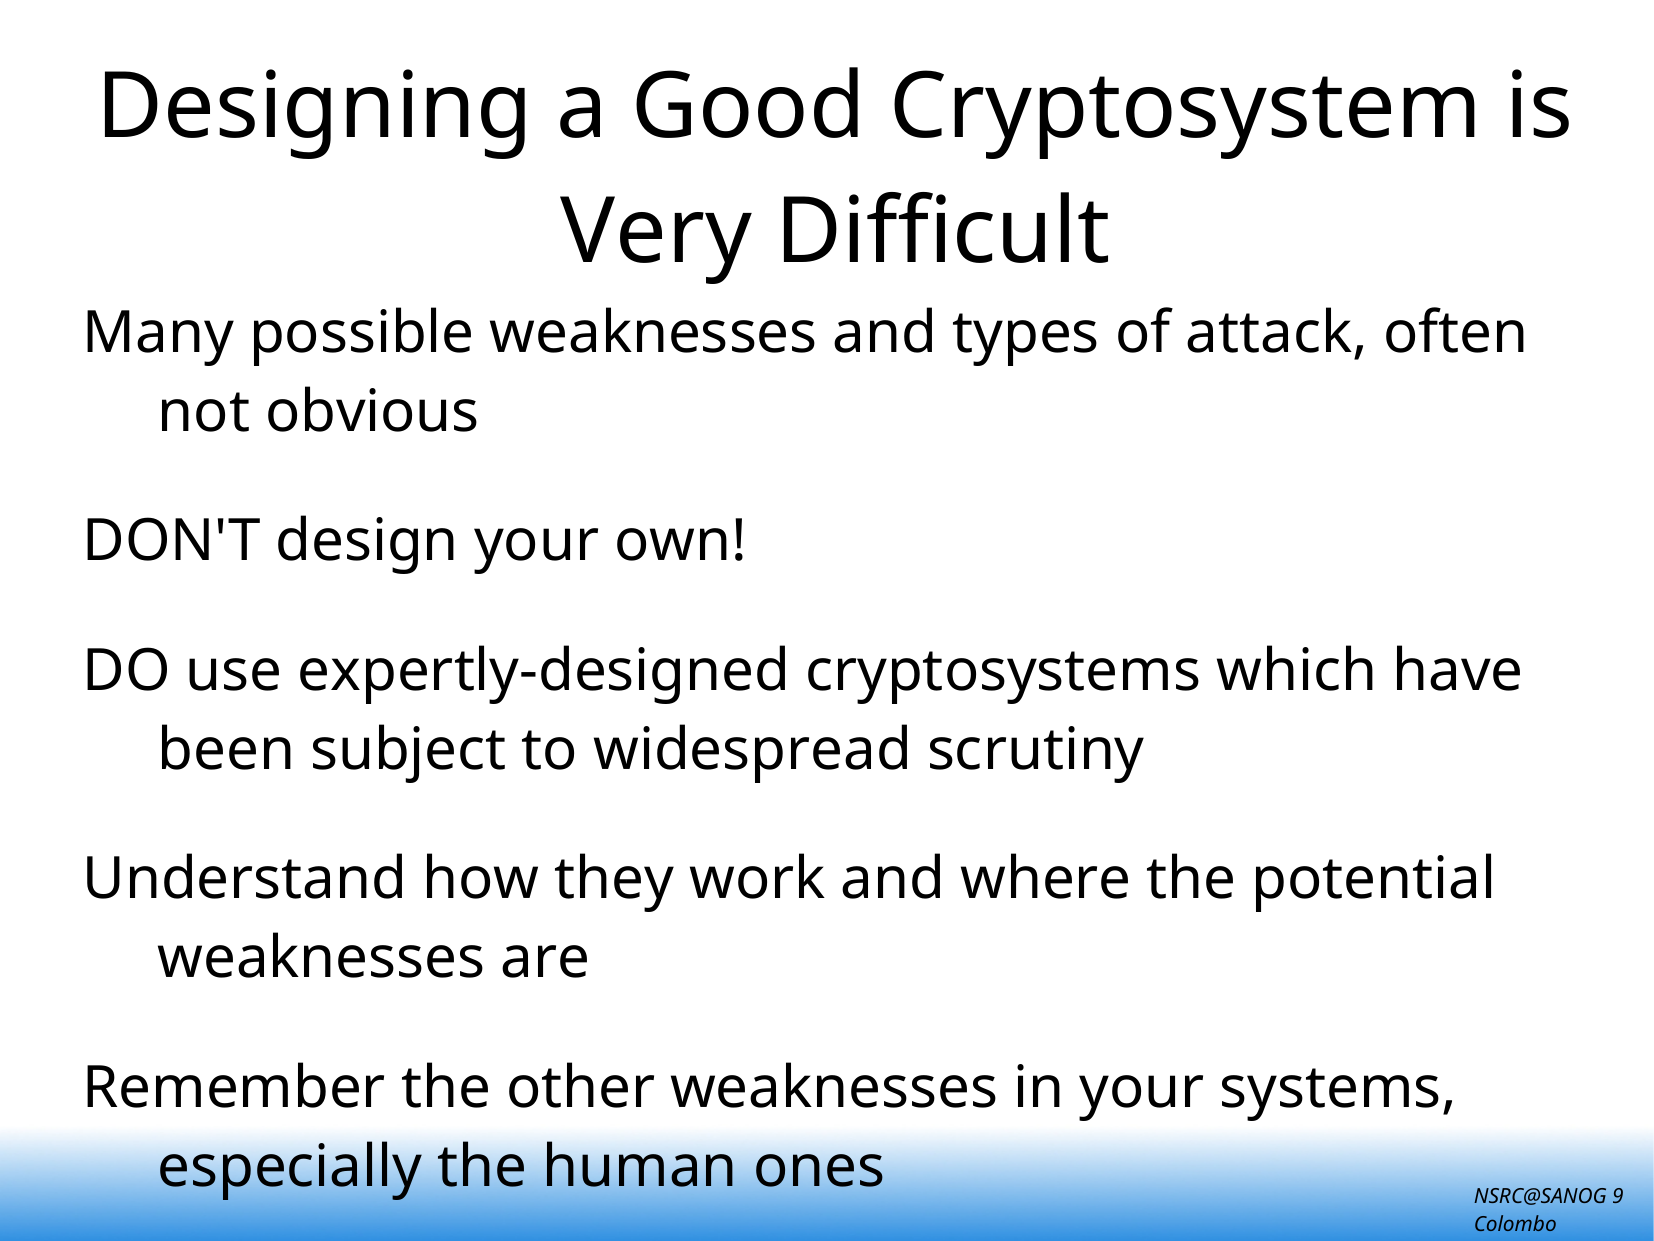

# Designing a Good Cryptosystem is Very Difficult
Many possible weaknesses and types of attack, often not obvious
DON'T design your own!
DO use expertly-designed cryptosystems which have been subject to widespread scrutiny
Understand how they work and where the potential weaknesses are
Remember the other weaknesses in your systems, especially the human ones